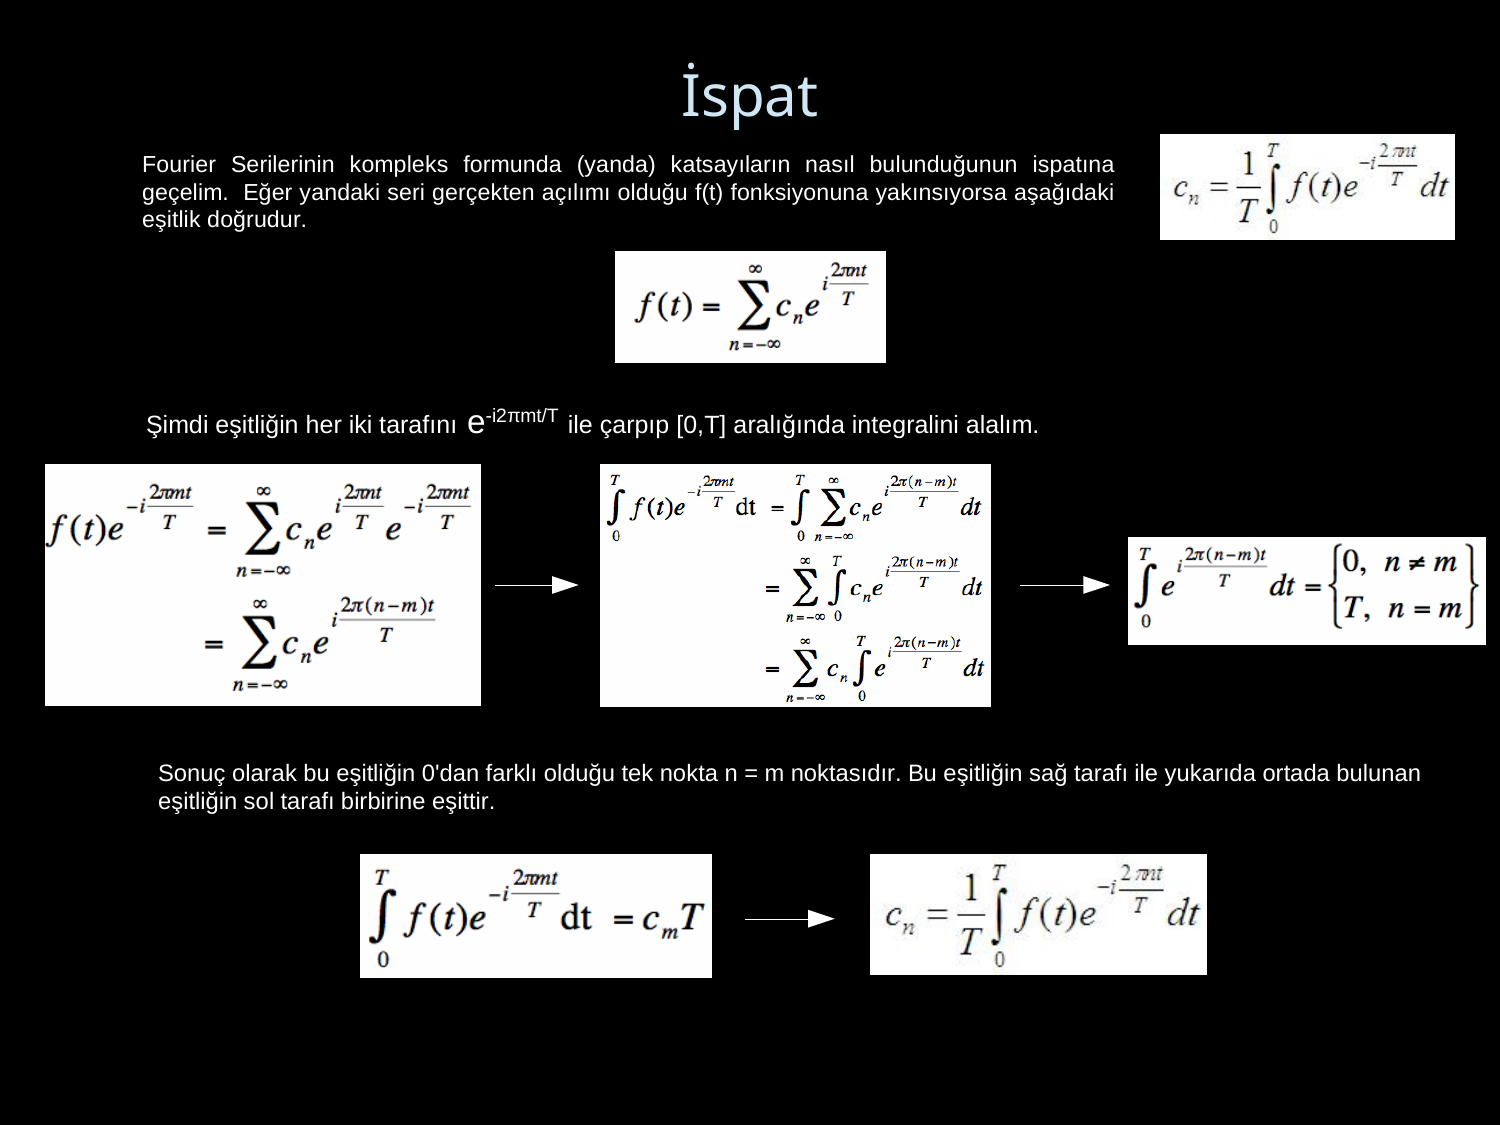

# İspat
Fourier Serilerinin kompleks formunda (yanda) katsayıların nasıl bulunduğunun ispatına geçelim. Eğer yandaki seri gerçekten açılımı olduğu f(t) fonksiyonuna yakınsıyorsa aşağıdaki eşitlik doğrudur.
Şimdi eşitliğin her iki tarafını e-i2πmt/T ile çarpıp [0,T] aralığında integralini alalım.
Sonuç olarak bu eşitliğin 0'dan farklı olduğu tek nokta n = m noktasıdır. Bu eşitliğin sağ tarafı ile yukarıda ortada bulunan eşitliğin sol tarafı birbirine eşittir.